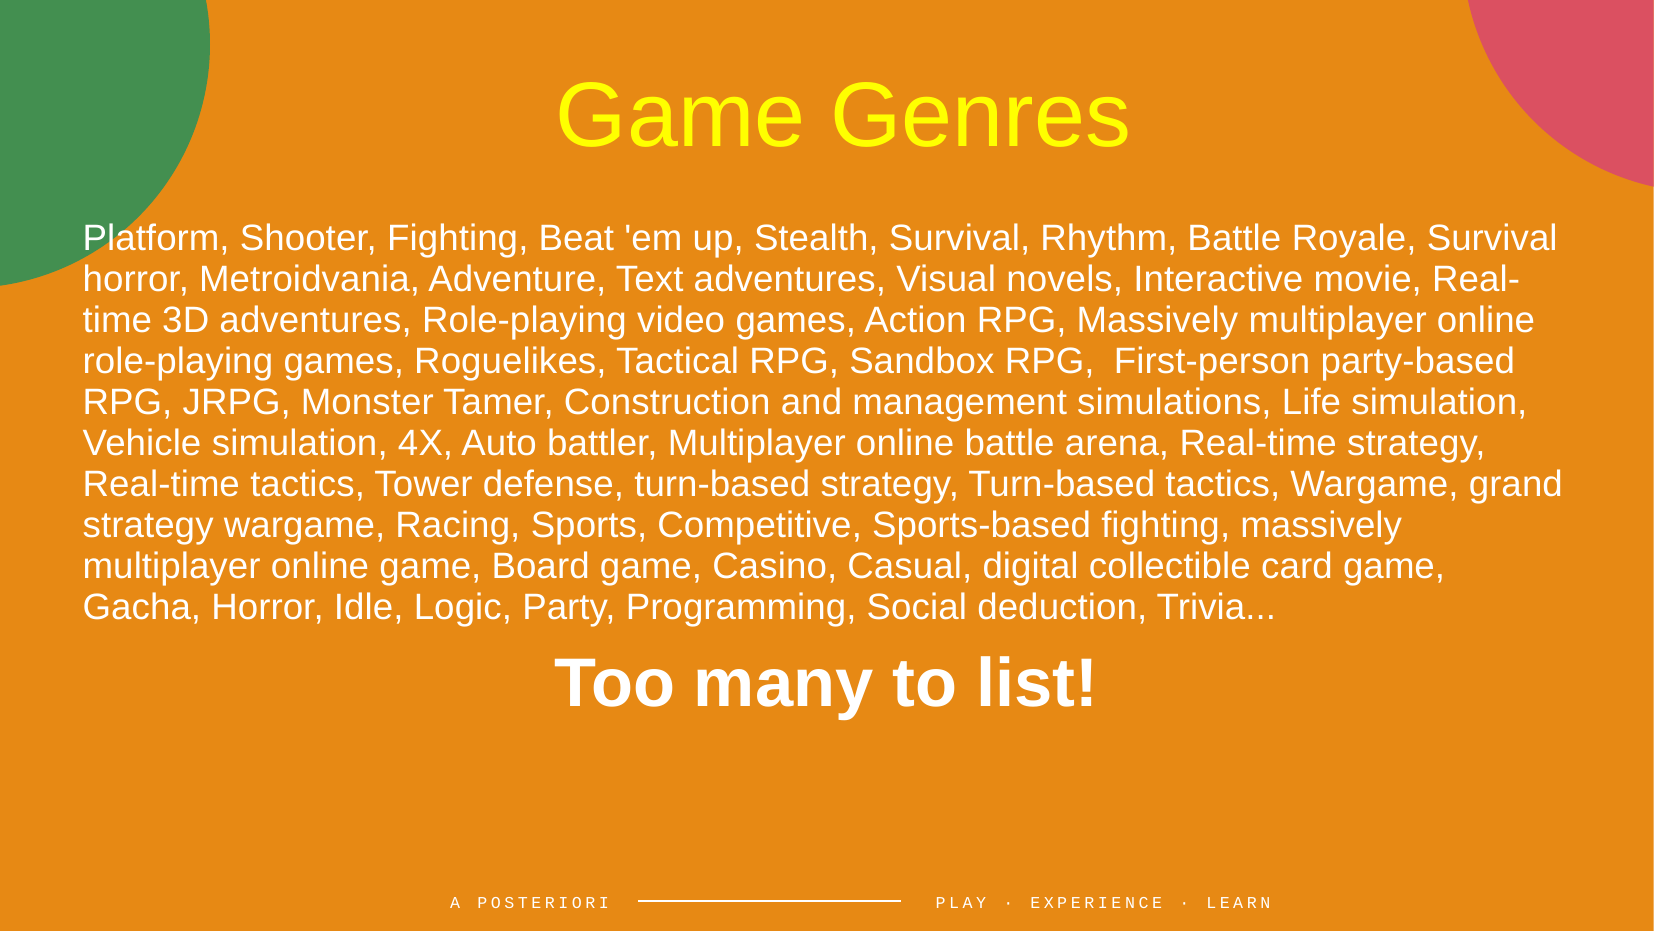

# Game Genres
Platform, Shooter, Fighting, Beat 'em up, Stealth, Survival, Rhythm, Battle Royale, Survival horror, Metroidvania, Adventure, Text adventures, Visual novels, Interactive movie, Real-time 3D adventures, Role-playing video games, Action RPG, Massively multiplayer online role-playing games, Roguelikes, Tactical RPG, Sandbox RPG, 	First-person party-based RPG, JRPG, Monster Tamer, Construction and management simulations, Life simulation, Vehicle simulation, 4X, Auto battler, Multiplayer online battle arena, Real-time strategy, Real-time tactics, Tower defense, turn-based strategy, Turn-based tactics, Wargame, grand strategy wargame, Racing, Sports, Competitive, Sports-based fighting, massively multiplayer online game, Board game, Casino, Casual, digital collectible card game, Gacha, Horror, Idle, Logic, Party, Programming, Social deduction, Trivia...
Too many to list!